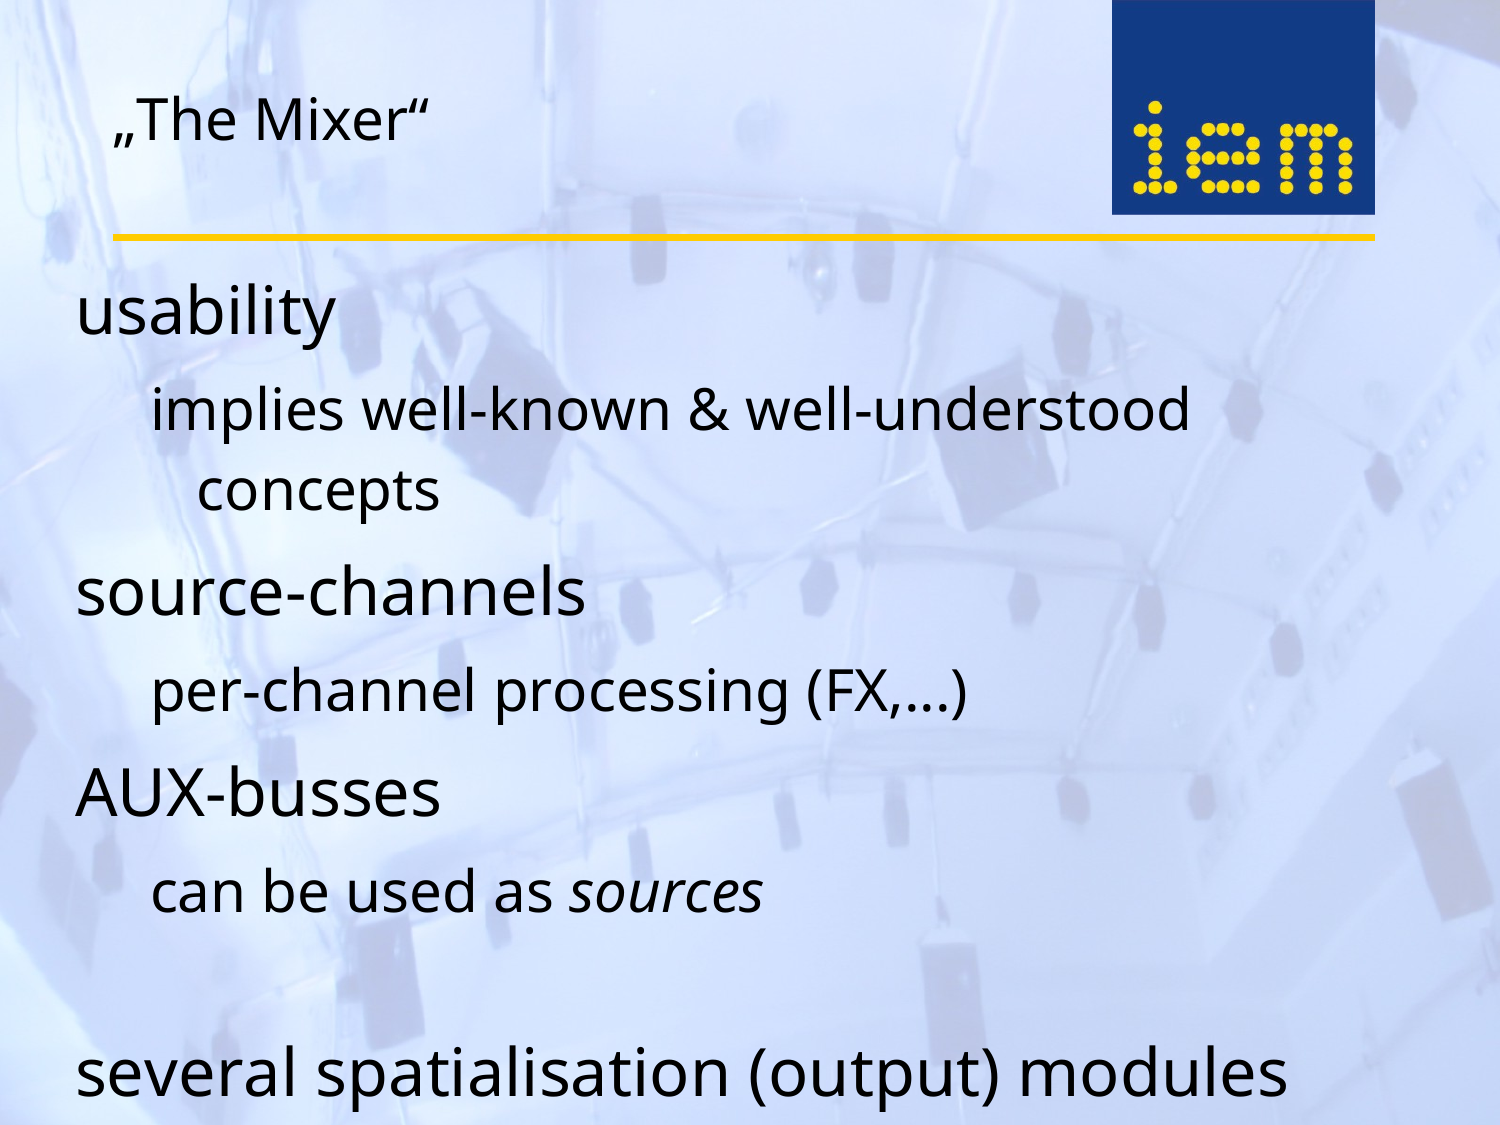

# „The Mixer“
usability
implies well-known & well-understood concepts
source-channels
per-channel processing (FX,...)
AUX-busses
can be used as sources
several spatialisation (output) modules